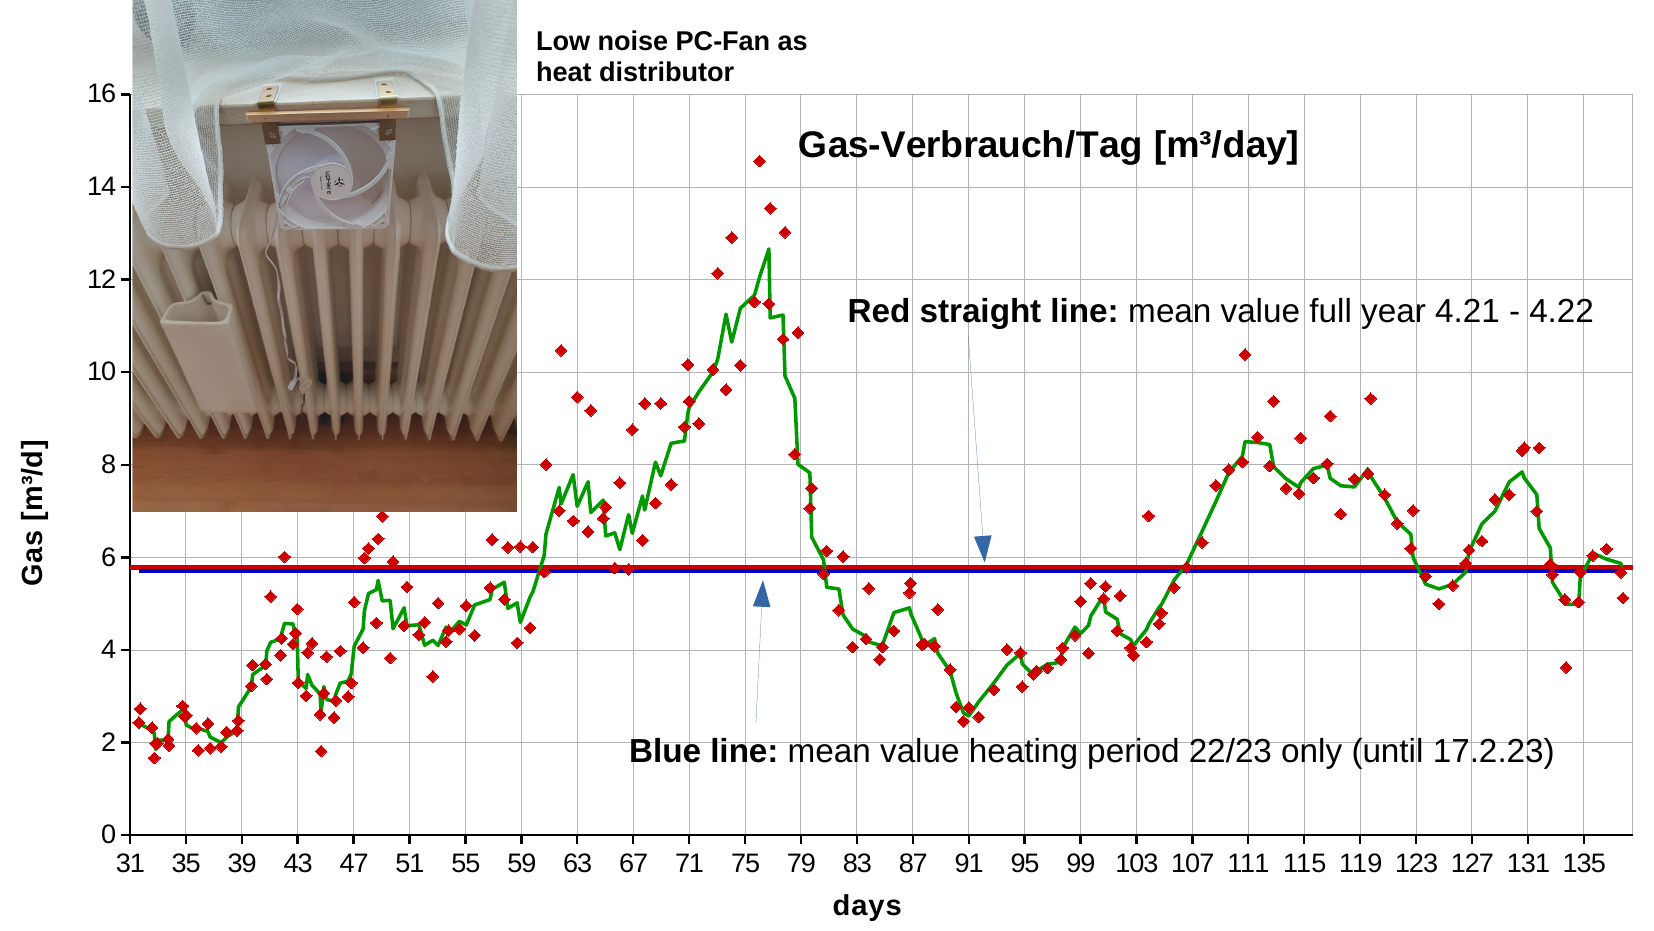

Low noise PC-Fan as heat distributor
### Chart: Gas-Verbrauch/Tag [m³/day]
| Category | verbrauch | verbrauch2 | mean | verbrauch3 | m3average | mean2 | meanlast |
|---|---|---|---|---|---|---|---|
Red straight line: mean value full year 4.21 - 4.22
Blue line: mean value heating period 22/23 only (until 17.2.23)